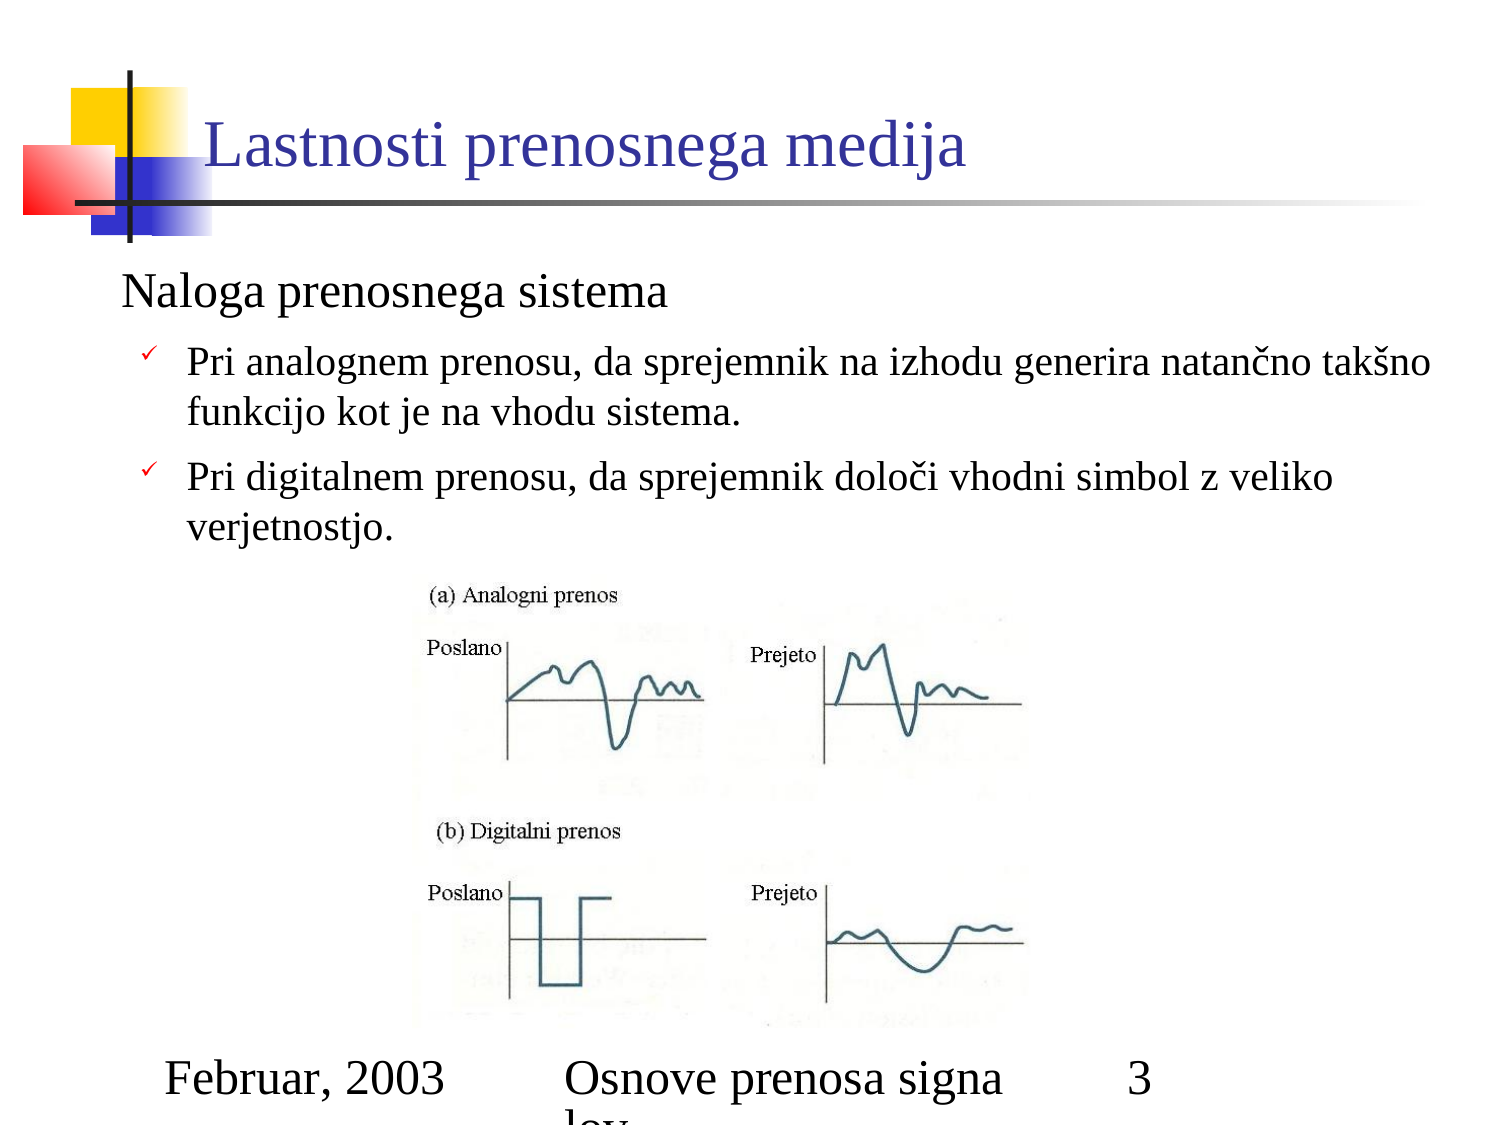

# Lastnosti prenosnega medija
	Naloga prenosnega sistema
Pri analognem prenosu, da sprejemnik na izhodu generira natančno takšno funkcijo kot je na vhodu sistema.
Pri digitalnem prenosu, da sprejemnik določi vhodni simbol z veliko verjetnostjo.
Februar, 2003
Osnove prenosa signalov
3